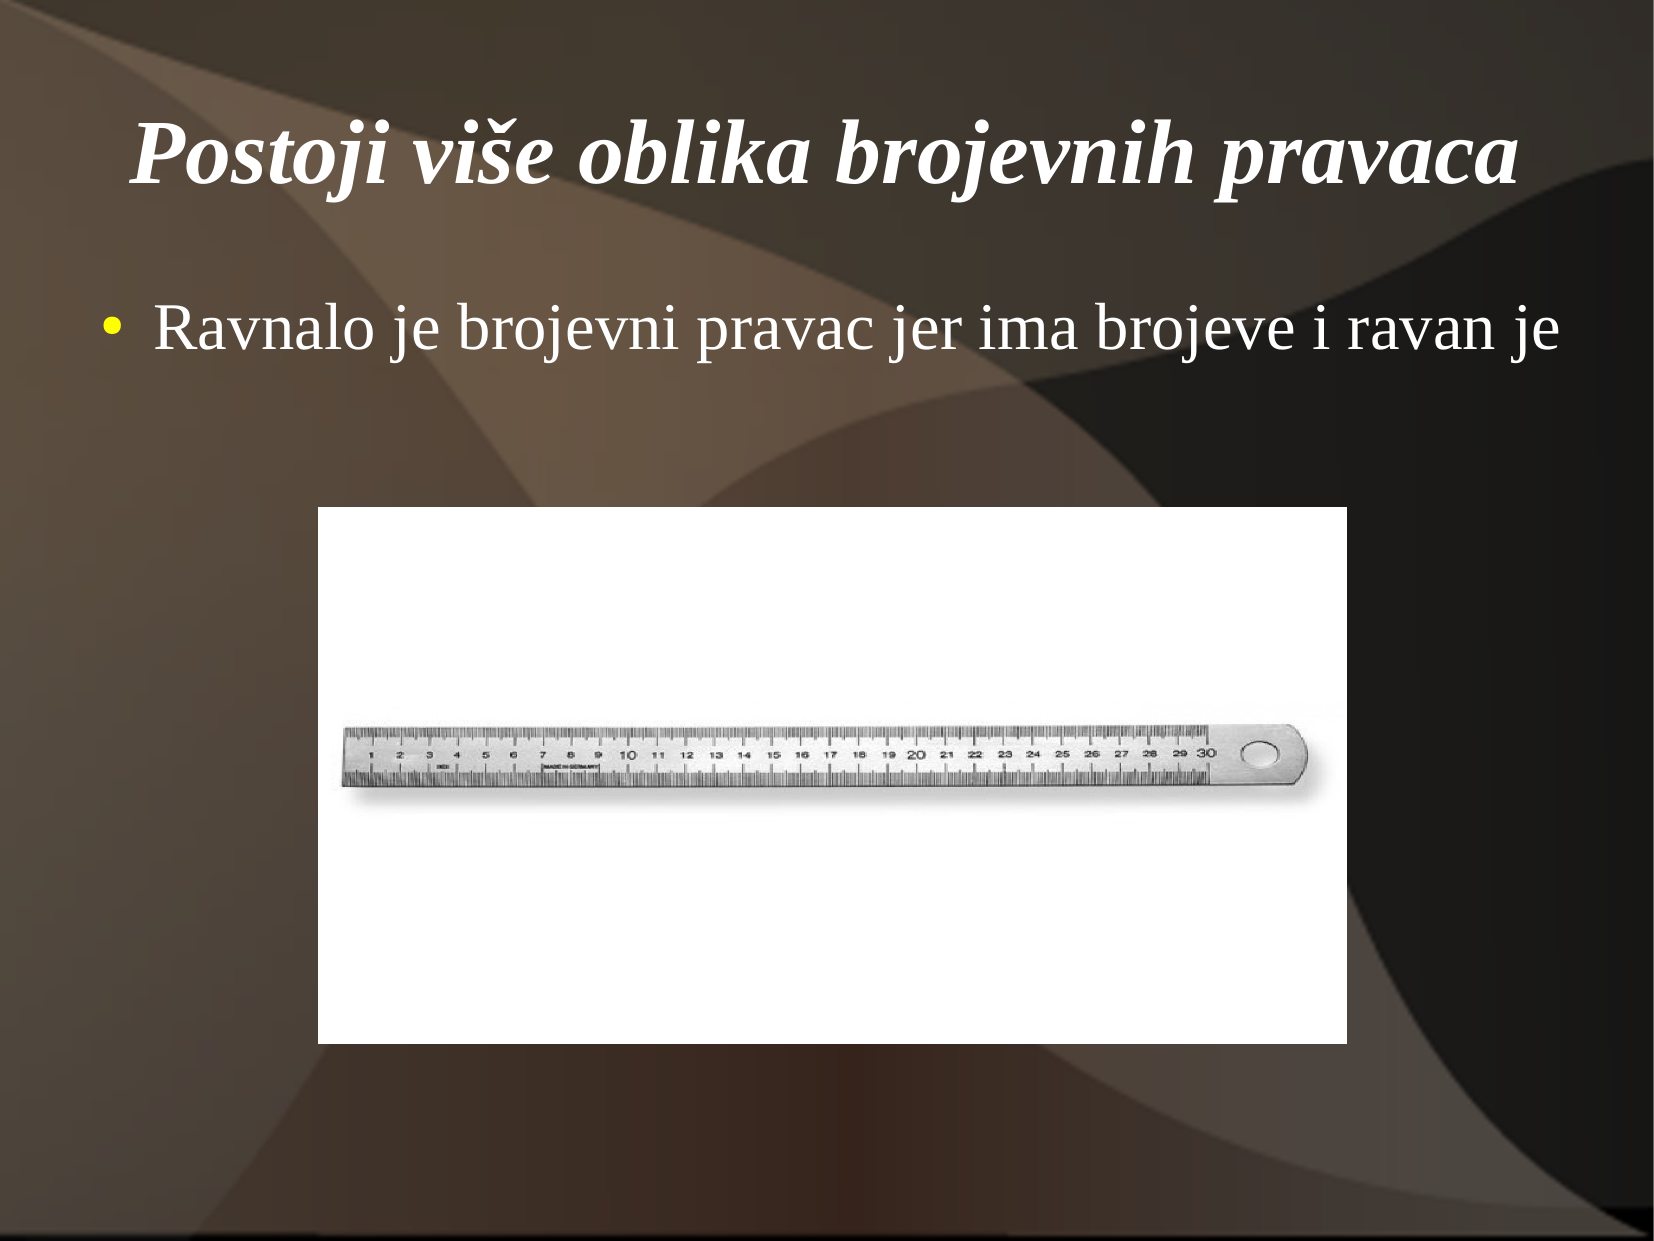

# Postoji više oblika brojevnih pravaca
Ravnalo je brojevni pravac jer ima brojeve i ravan je